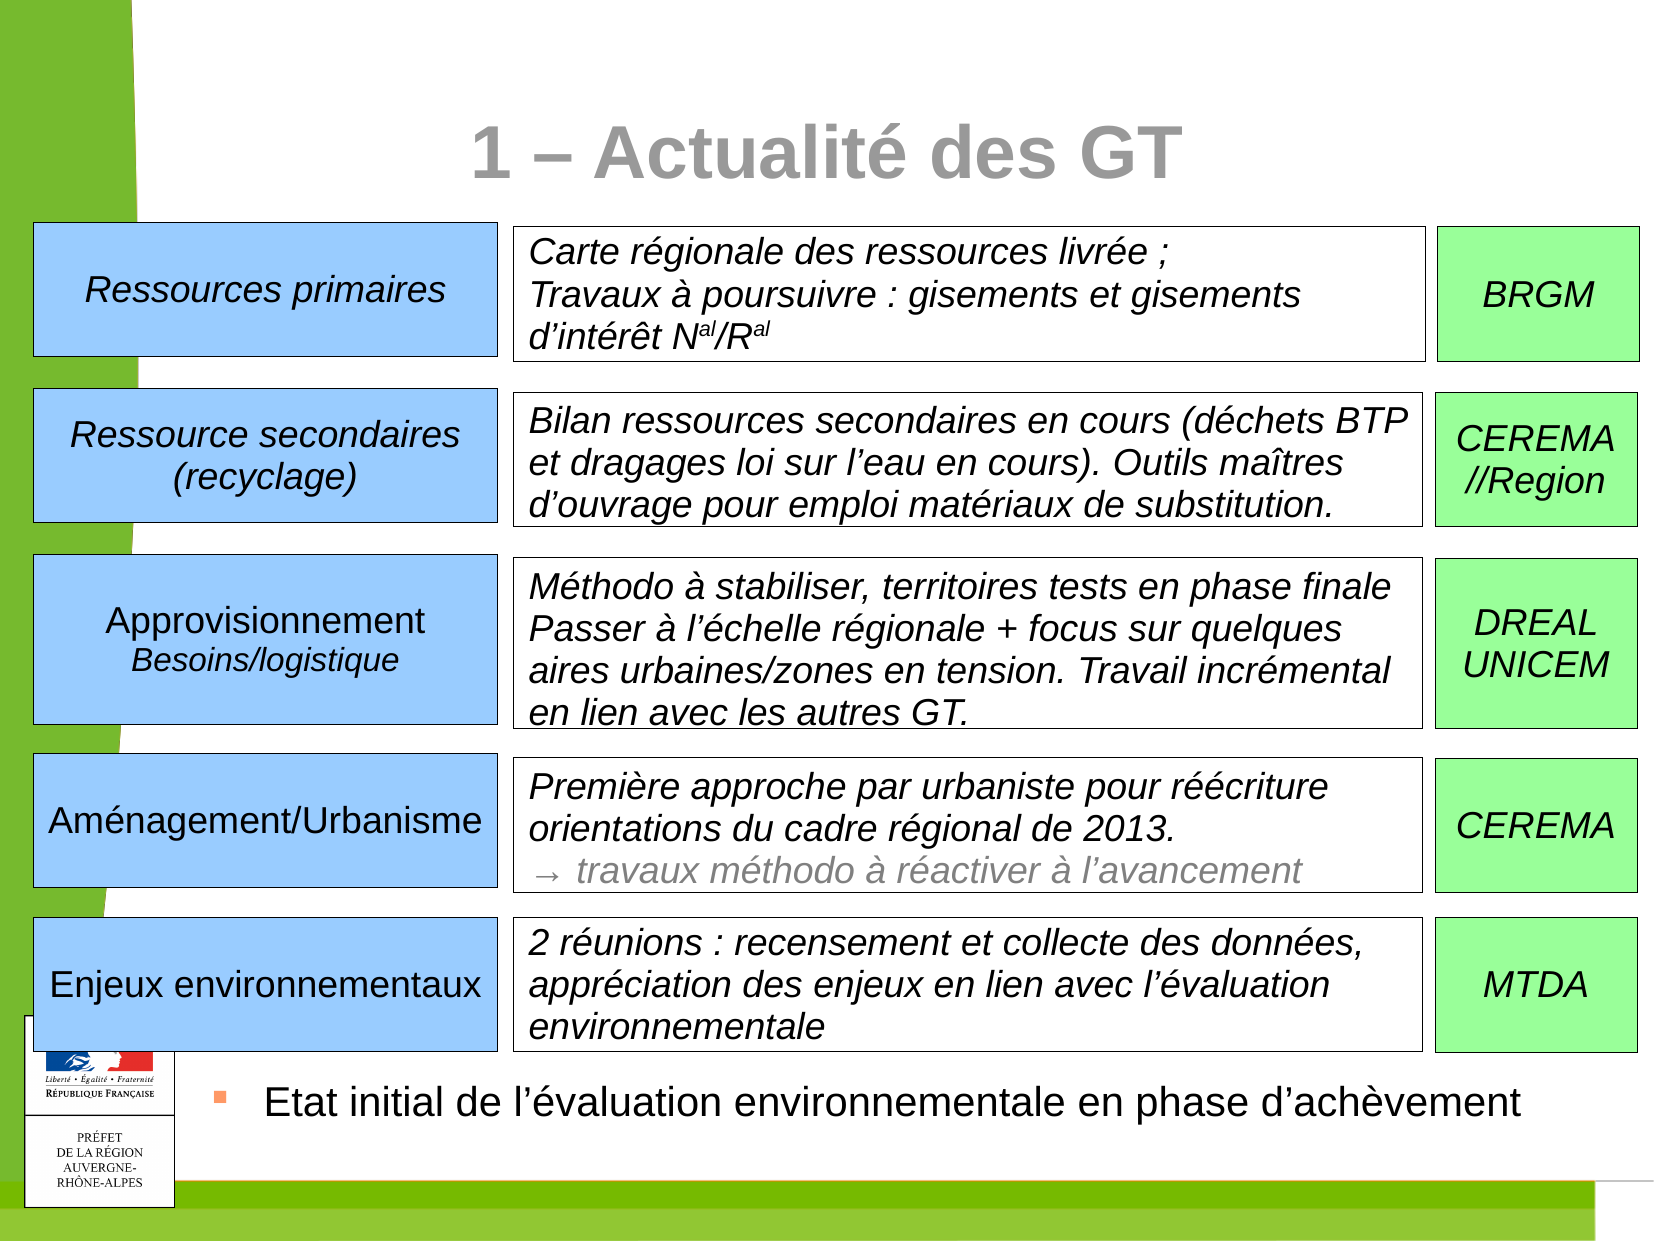

# 1 – Actualité des GT
Ressources primaires
Carte régionale des ressources livrée ;
Travaux à poursuivre : gisements et gisements d’intérêt Nal/Ral
BRGM
Ressource secondaires
(recyclage)
Bilan ressources secondaires en cours (déchets BTP et dragages loi sur l’eau en cours). Outils maîtres d’ouvrage pour emploi matériaux de substitution.
CEREMA
//Region
Approvisionnement
Besoins/logistique
Méthodo à stabiliser, territoires tests en phase finale
Passer à l’échelle régionale + focus sur quelques aires urbaines/zones en tension. Travail incrémental en lien avec les autres GT.
DREAL
UNICEM
Aménagement/Urbanisme
Première approche par urbaniste pour réécriture orientations du cadre régional de 2013.
→ travaux méthodo à réactiver à l’avancement
CEREMA
Enjeux environnementaux
2 réunions : recensement et collecte des données, appréciation des enjeux en lien avec l’évaluation environnementale
MTDA
Etat initial de l’évaluation environnementale en phase d’achèvement
5